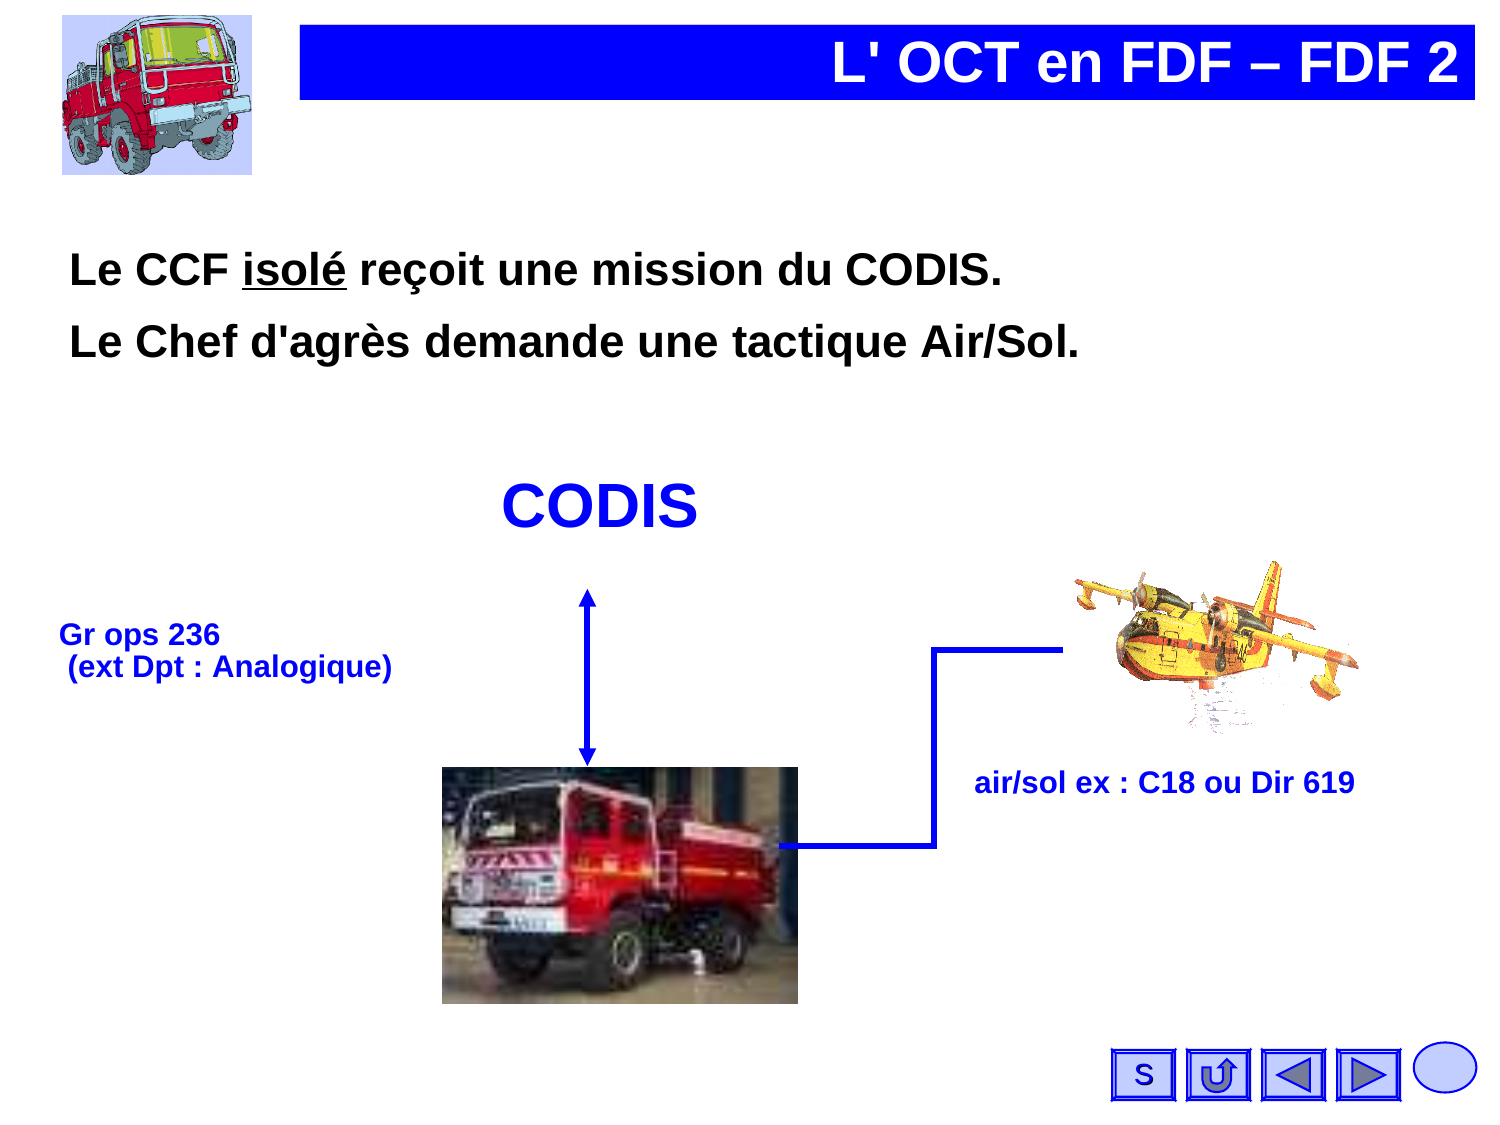

L' OCT en FDF – FDF 2
Le CCF isolé reçoit une mission du CODIS.
Le Chef d'agrès demande une tactique Air/Sol.
CODIS
Gr ops 236
 (ext Dpt : Analogique)
air/sol ex : C18 ou Dir 619